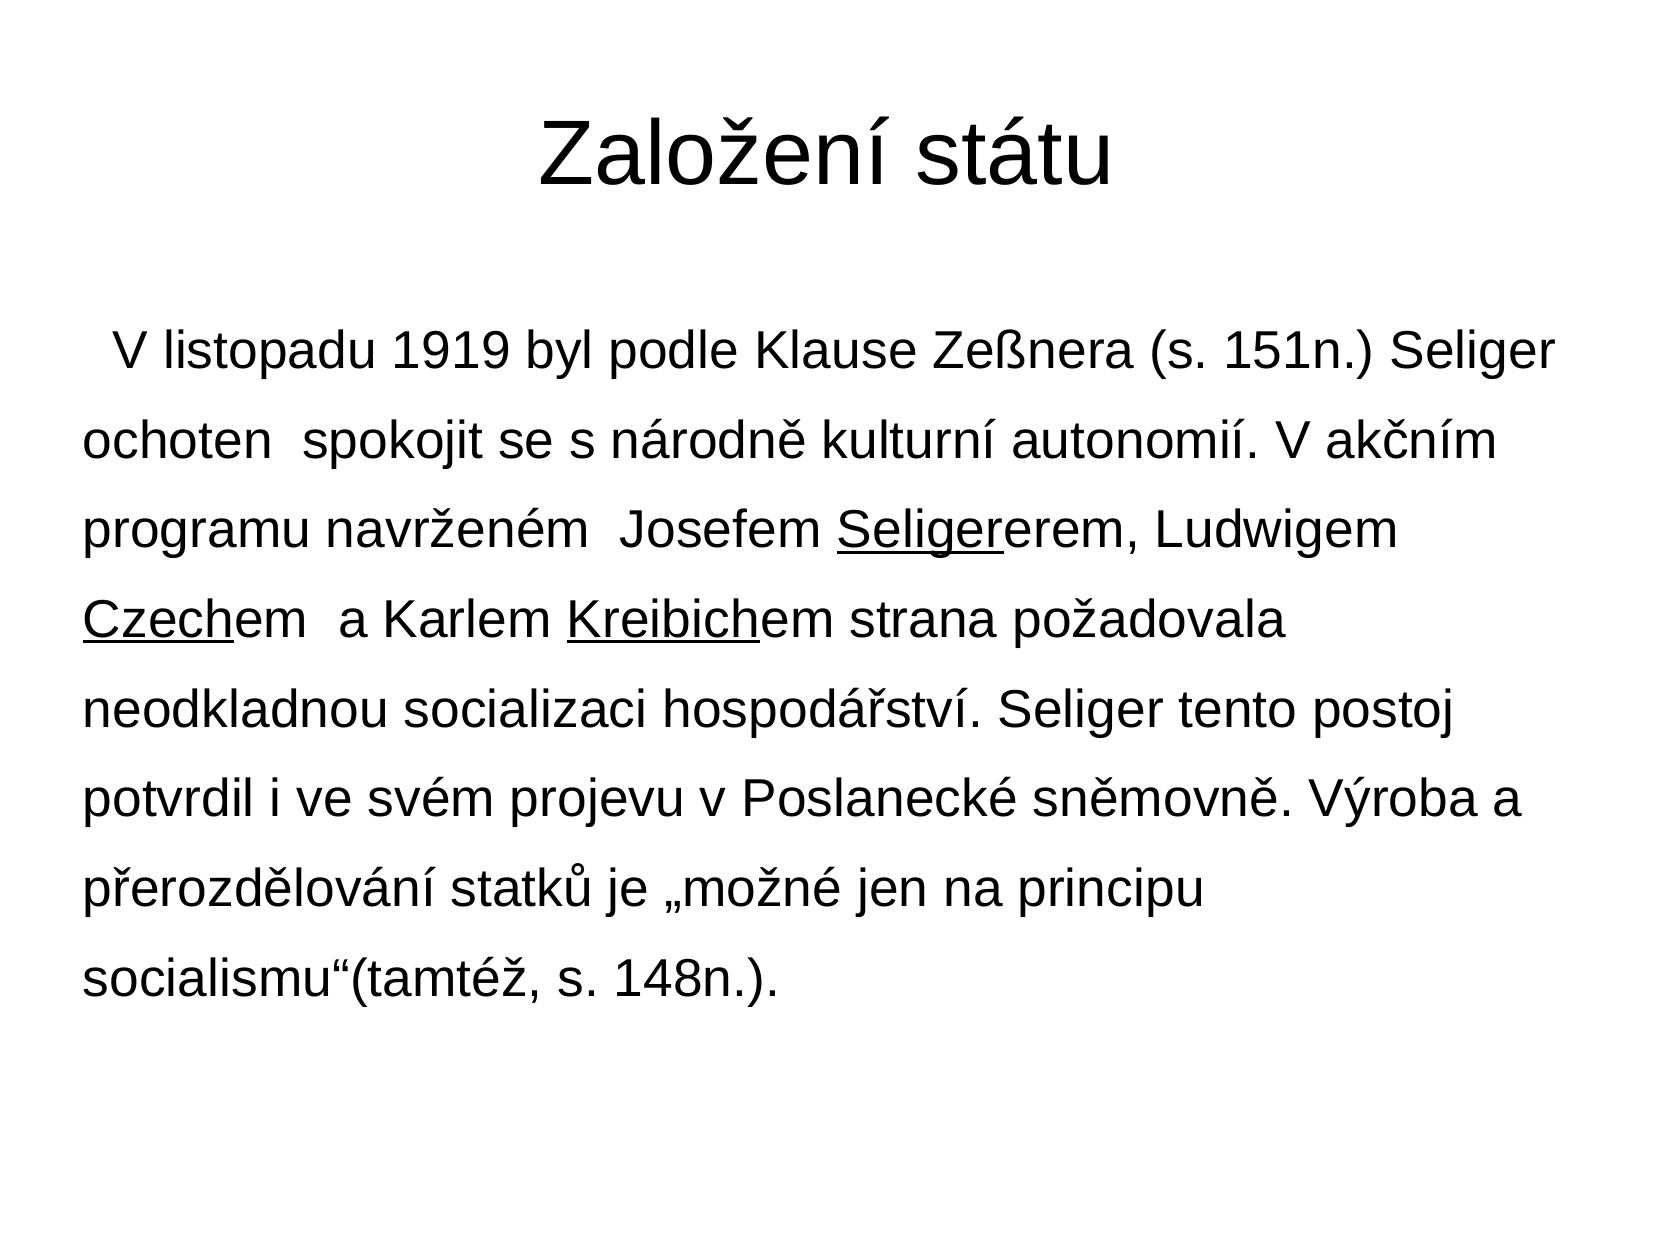

# Založení státu
V listopadu 1919 byl podle Klause Zeßnera (s. 151n.) Seliger ochoten spokojit se s národně kulturní autonomií. V akčním programu navrženém Josefem Seligererem, Ludwigem Czechem a Karlem Kreibichem strana požadovala neodkladnou socializaci hospodářství. Seliger tento postoj potvrdil i ve svém projevu v Poslanecké sněmovně. Výroba a přerozdělování statků je „možné jen na principu socialismu“(tamtéž, s. 148n.).